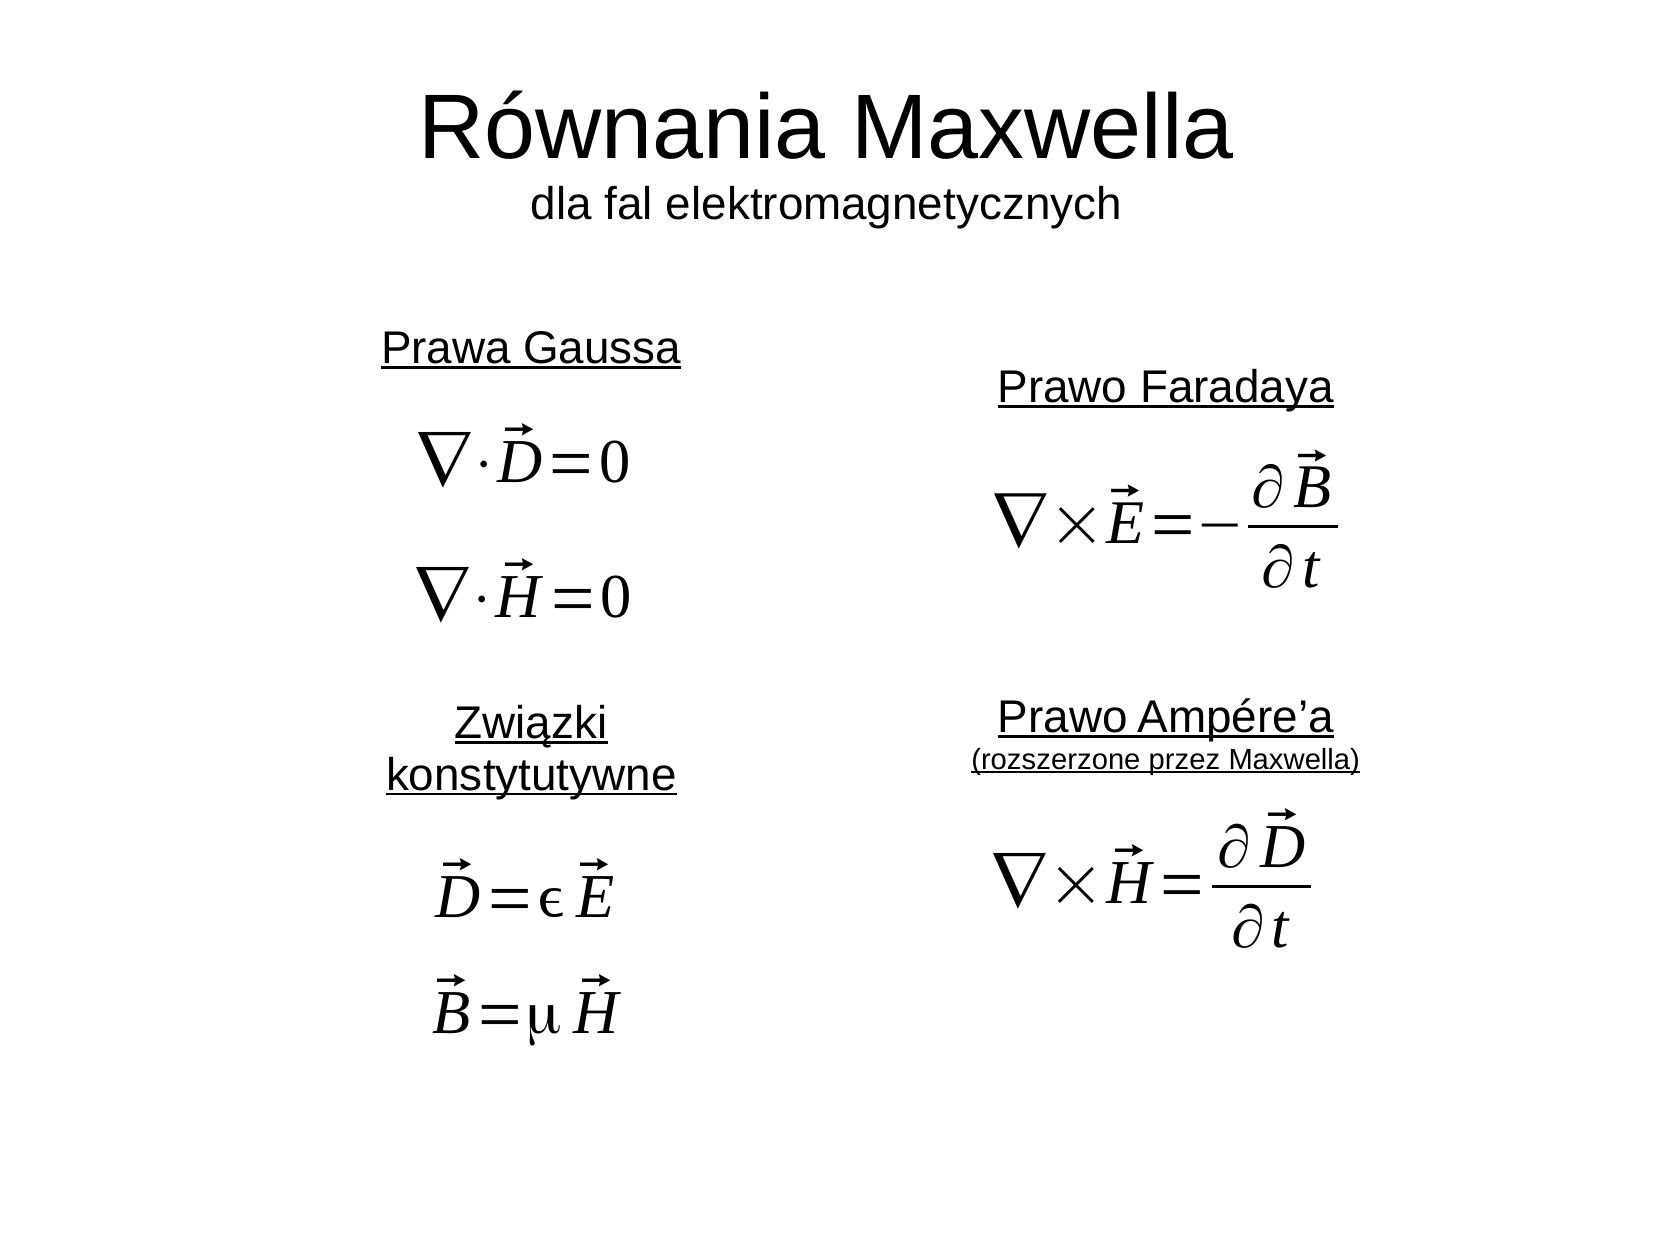

# Równania Maxwella dla fal elektromagnetycznych
Prawa Gaussa
Prawo Faradaya
Prawo Ampére’a
(rozszerzone przez Maxwella)
Związki konstytutywne